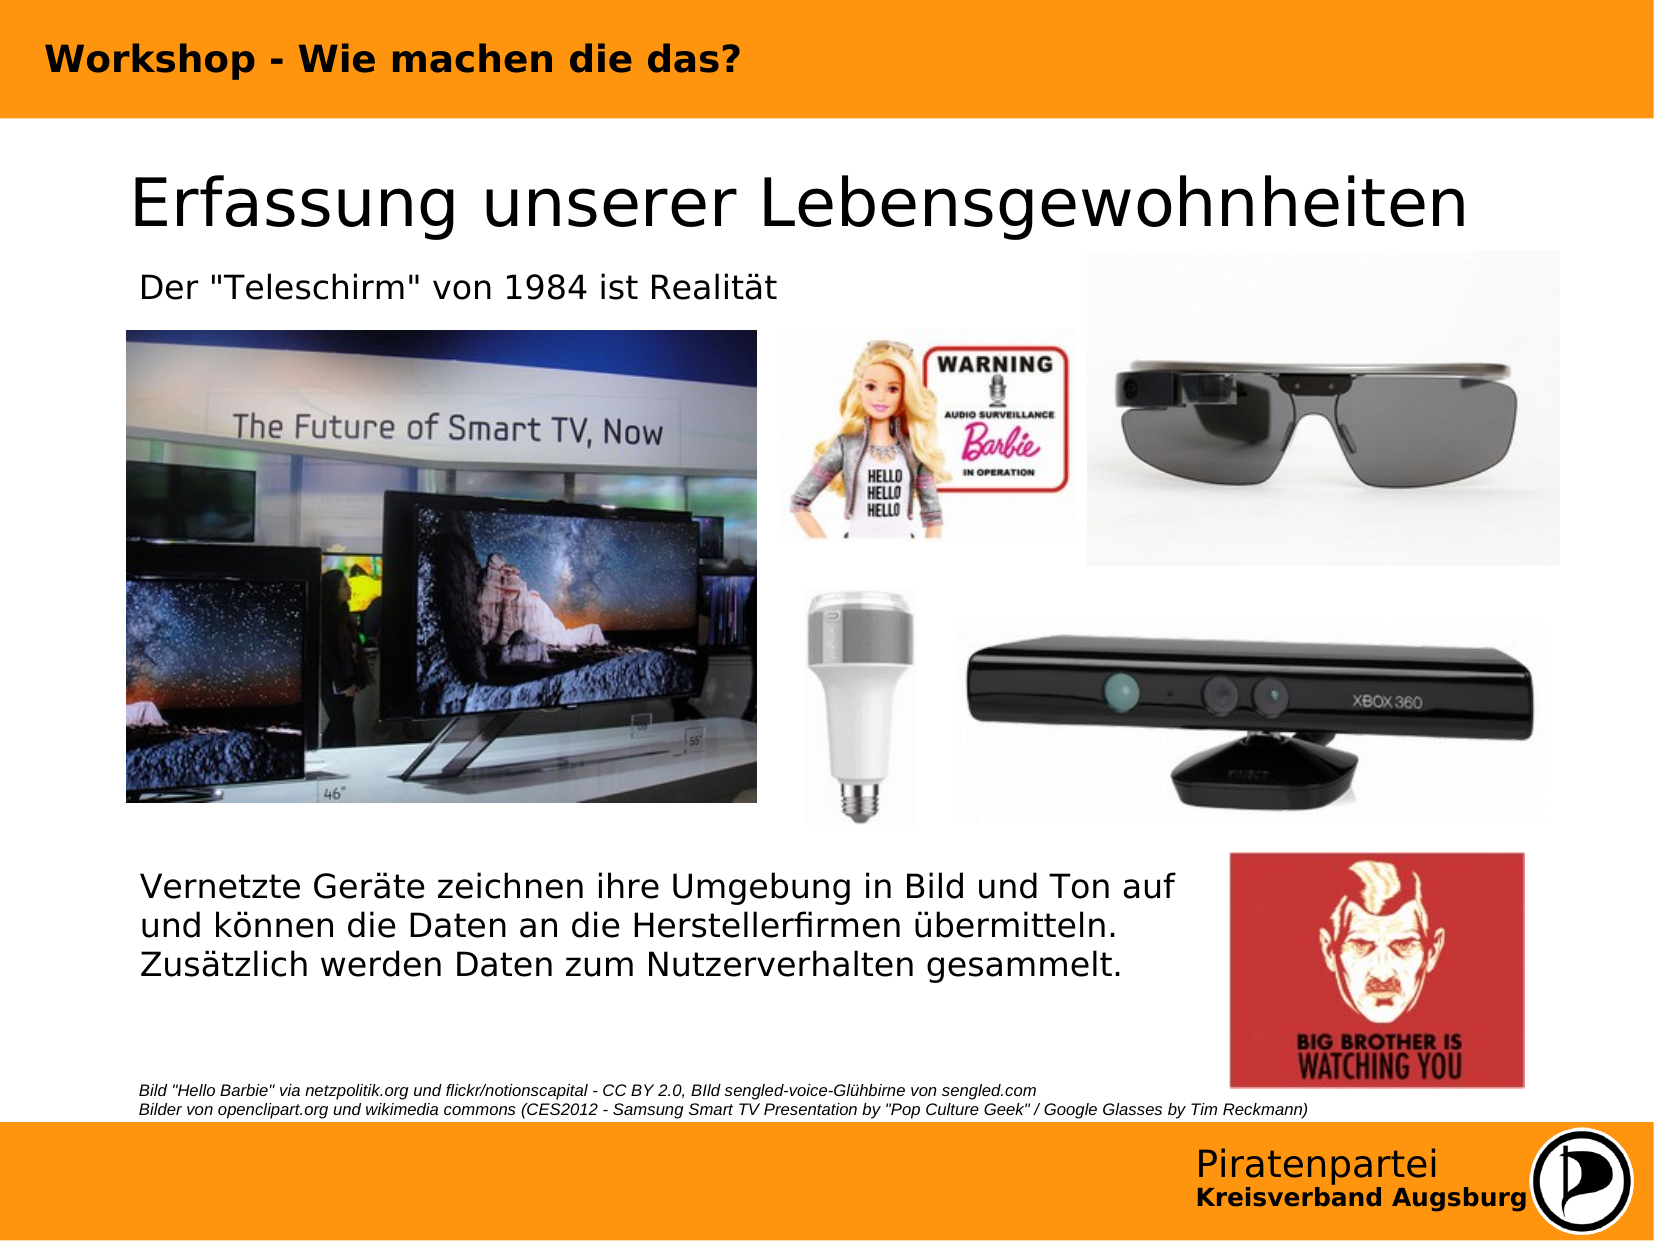

Workshop - Wie machen die das?
Erfassung unserer Lebensgewohnheiten
Der "Teleschirm" von 1984 ist Realität
Vernetzte Geräte zeichnen ihre Umgebung in Bild und Ton auf
und können die Daten an die Herstellerfirmen übermitteln. Zusätzlich werden Daten zum Nutzerverhalten gesammelt.
Bild "Hello Barbie" via netzpolitik.org und flickr/notionscapital - CC BY 2.0, BIld sengled-voice-Glühbirne von sengled.com
Bilder von openclipart.org und wikimedia commons (CES2012 - Samsung Smart TV Presentation by "Pop Culture Geek" / Google Glasses by Tim Reckmann)